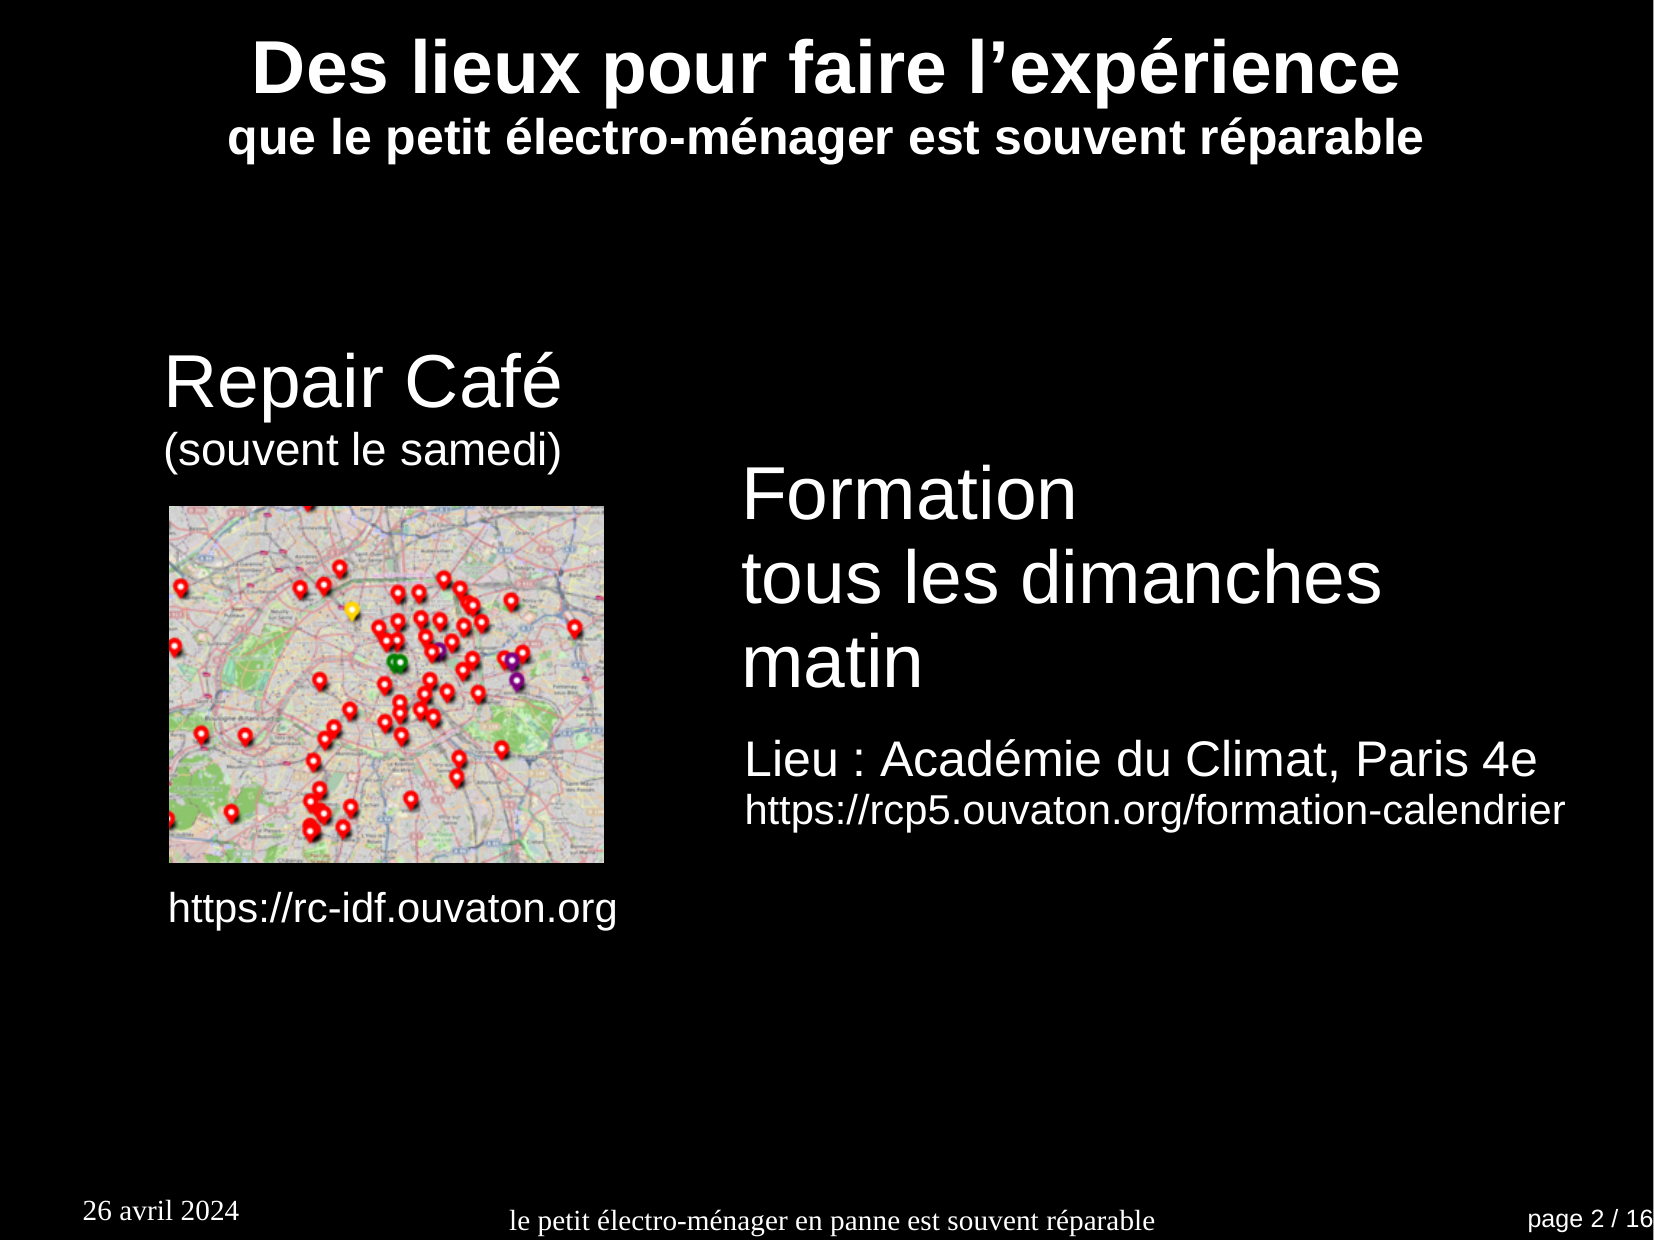

# Des lieux pour faire l’expérience que le petit électro-ménager est souvent réparable
Repair Café
(souvent le samedi)
Formation
tous les dimanches
matin
Lieu : Académie du Climat, Paris 4e
https://rcp5.ouvaton.org/formation-calendrier
https://rc-idf.ouvaton.org